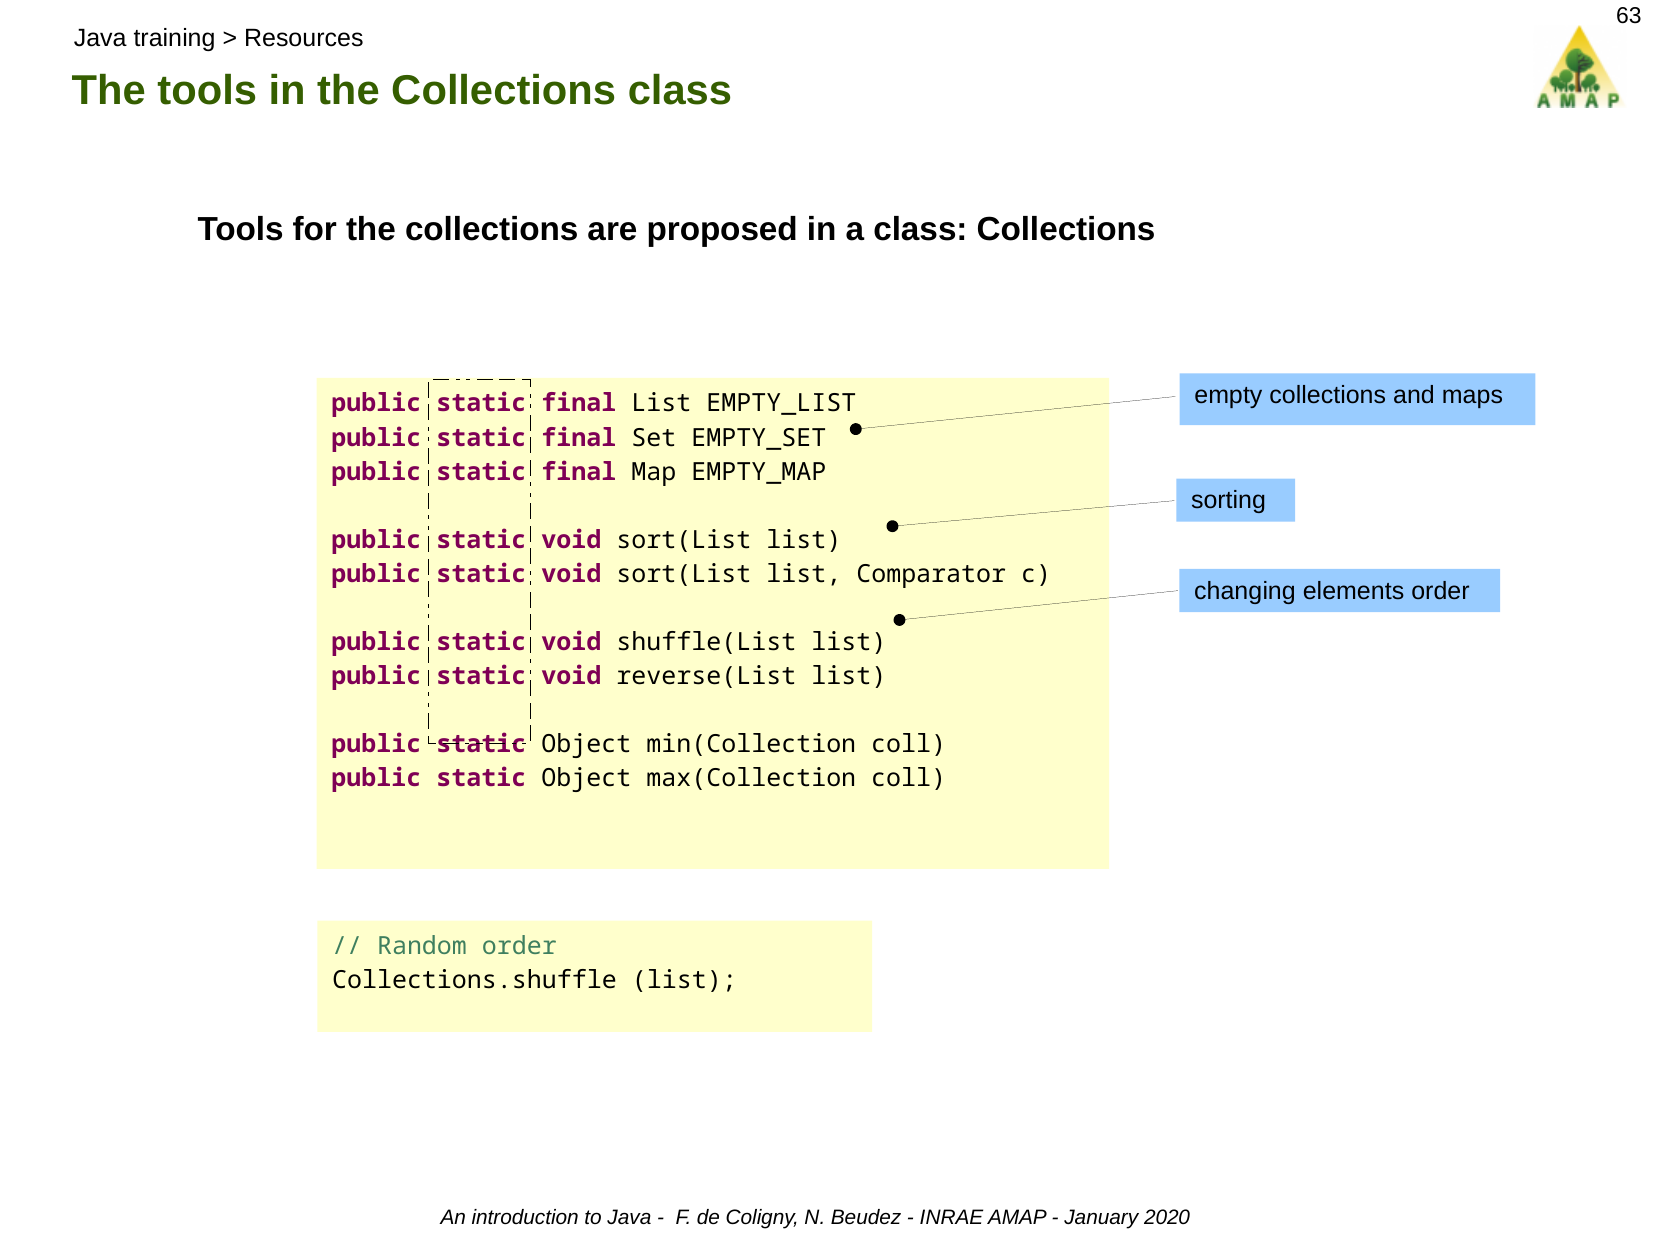

63
Java training > Resources
The tools in the Collections class
Tools for the collections are proposed in a class: Collections
empty collections and maps
public static final List EMPTY_LIST
public static final Set EMPTY_SET
public static final Map EMPTY_MAP
public static void sort(List list)
public static void sort(List list, Comparator c)
public static void shuffle(List list)
public static void reverse(List list)
public static Object min(Collection coll)
public static Object max(Collection coll)
sorting
changing elements order
// Random order
Collections.shuffle (list);